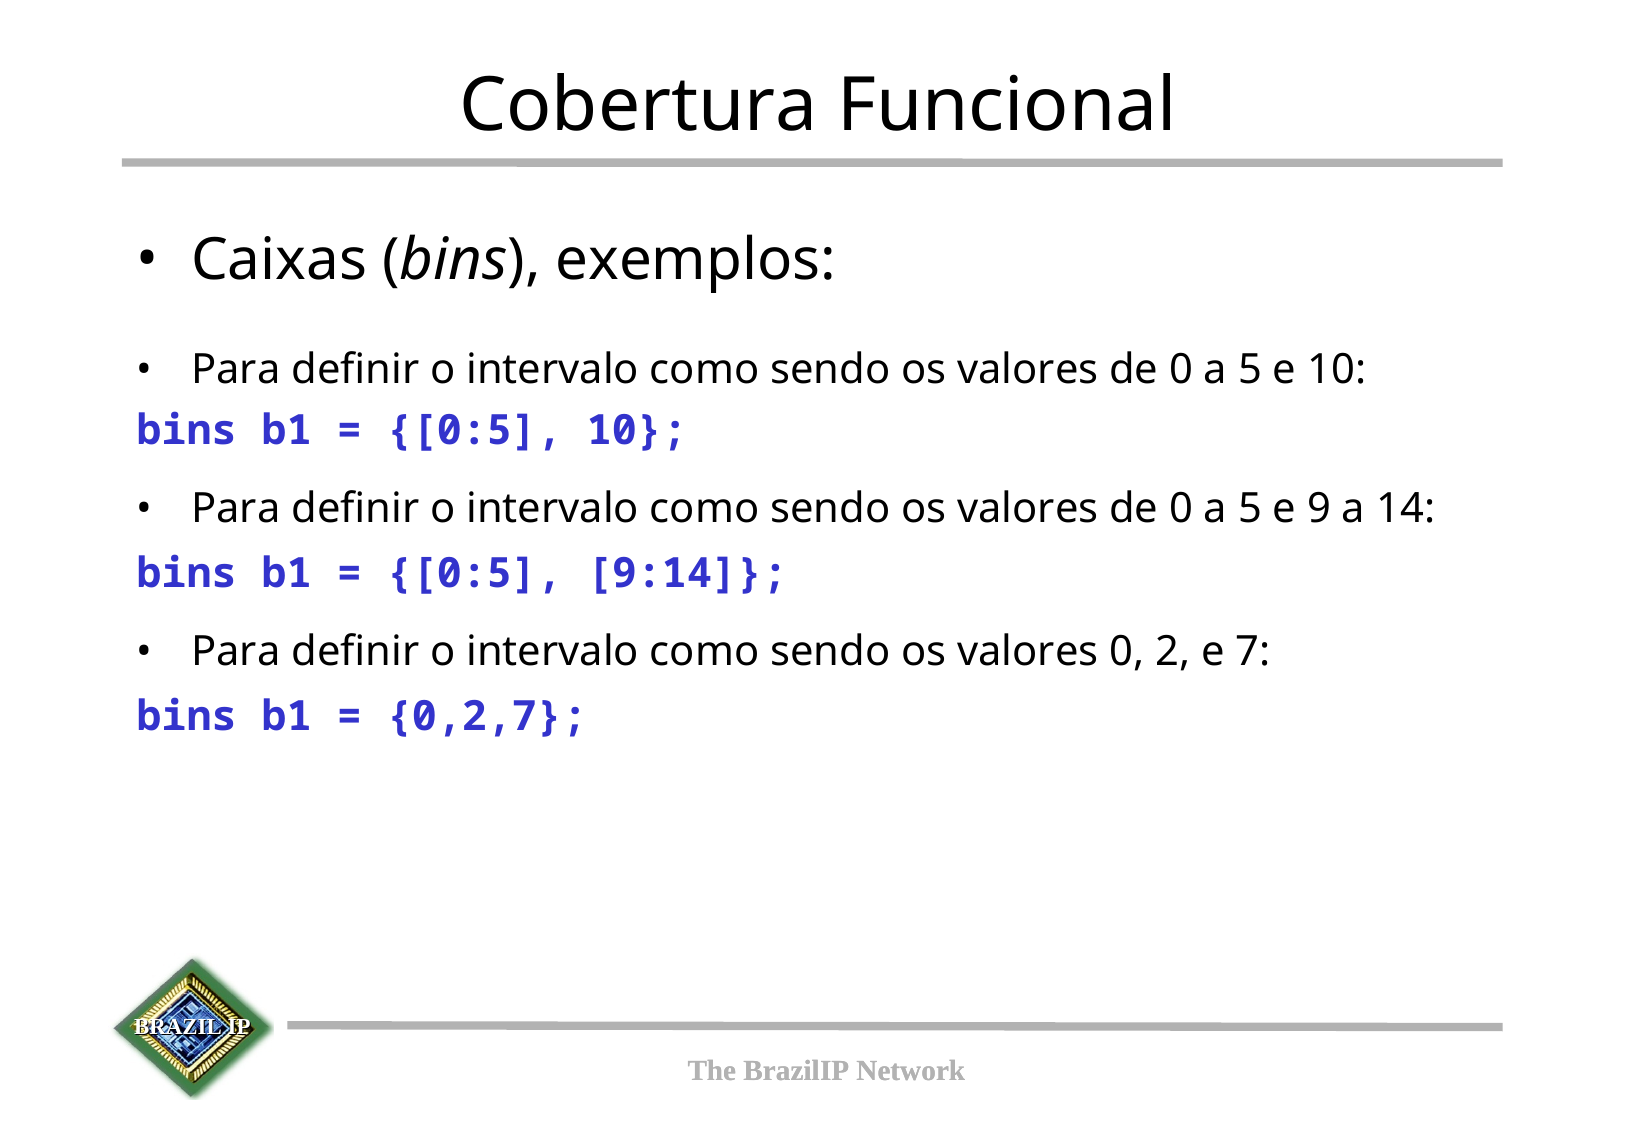

# Cobertura Funcional
Caixas (bins), exemplos:
Para definir o intervalo como sendo os valores de 0 a 5 e 10:
bins b1 = {[0:5], 10};
Para definir o intervalo como sendo os valores de 0 a 5 e 9 a 14:
bins b1 = {[0:5], [9:14]};
Para definir o intervalo como sendo os valores 0, 2, e 7:
bins b1 = {0,2,7};